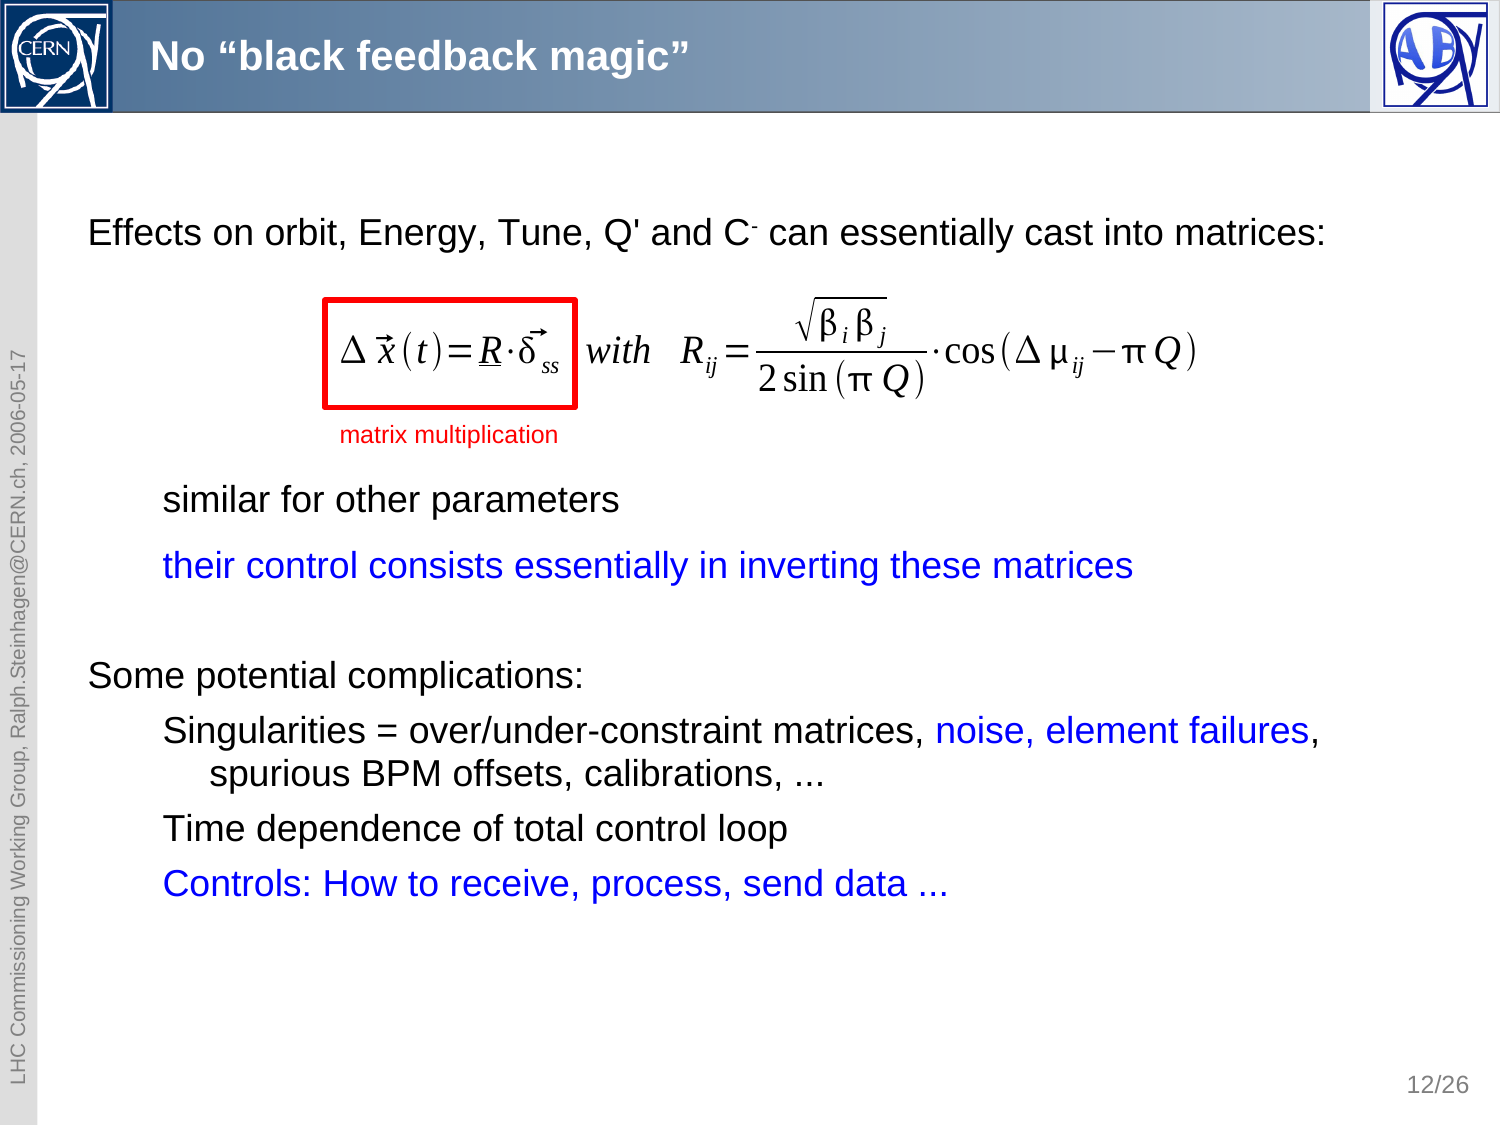

# No “black feedback magic”
Effects on orbit, Energy, Tune, Q' and C- can essentially cast into matrices:
similar for other parameters
their control consists essentially in inverting these matrices
Some potential complications:
Singularities = over/under-constraint matrices, noise, element failures, spurious BPM offsets, calibrations, ...
Time dependence of total control loop
Controls: How to receive, process, send data ...
matrix multiplication